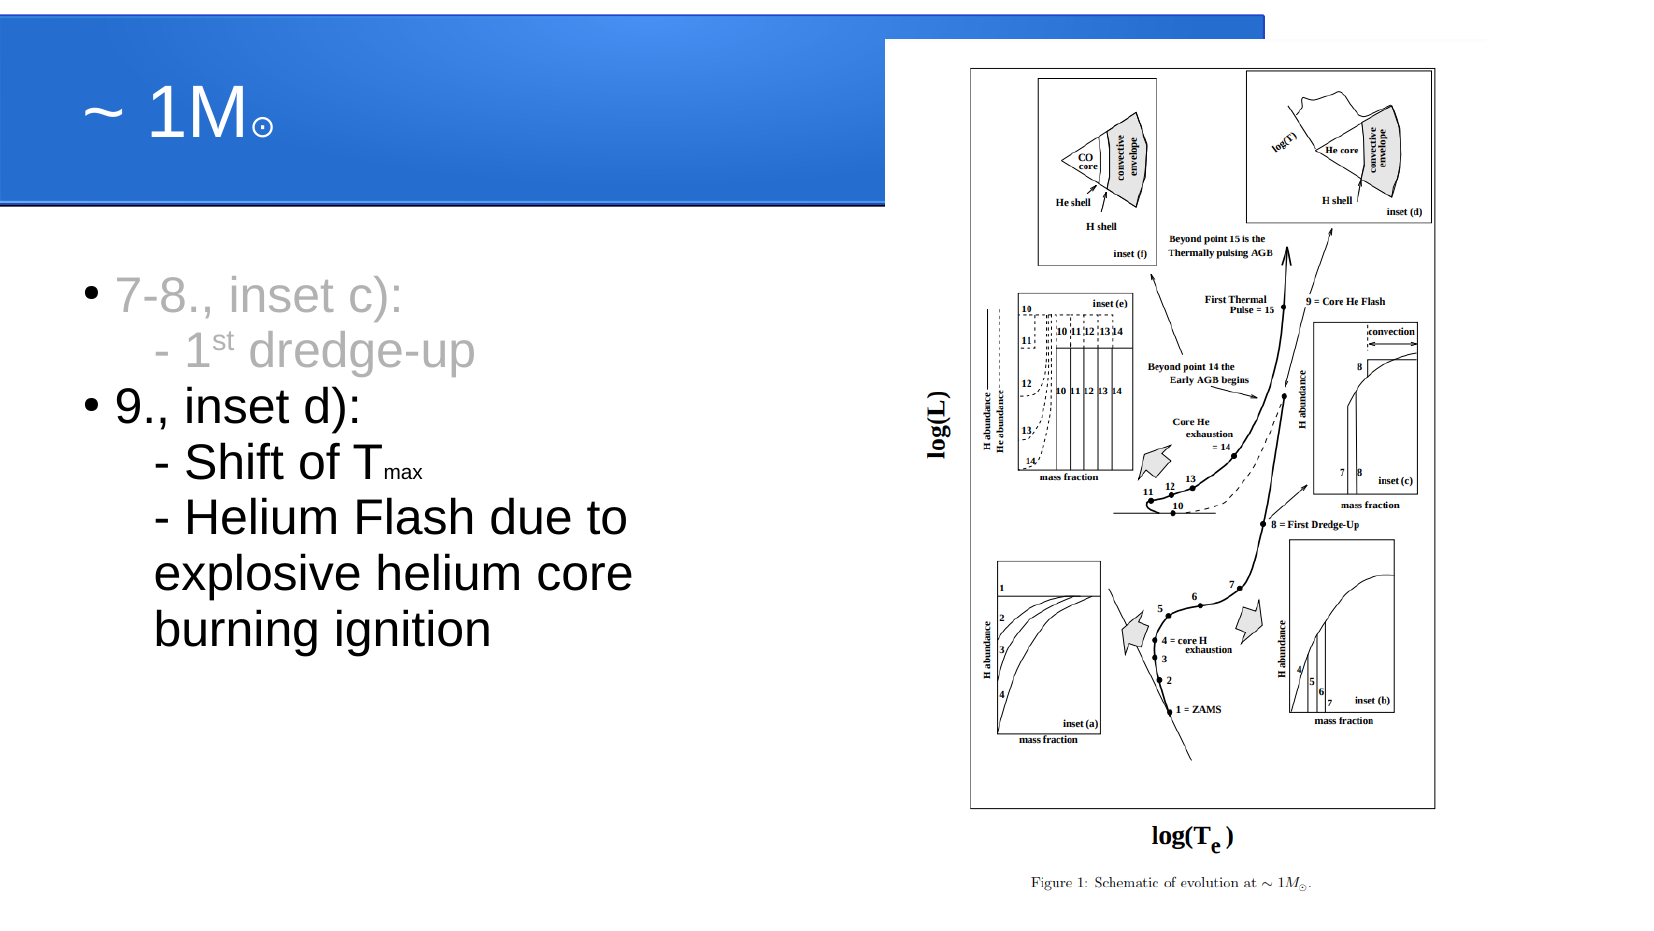

# ~ 1M⊙
 7-8., inset c):
- 1st dredge-up
 9., inset d):
- Shift of Tmax
- Helium Flash due to explosive helium core burning ignition